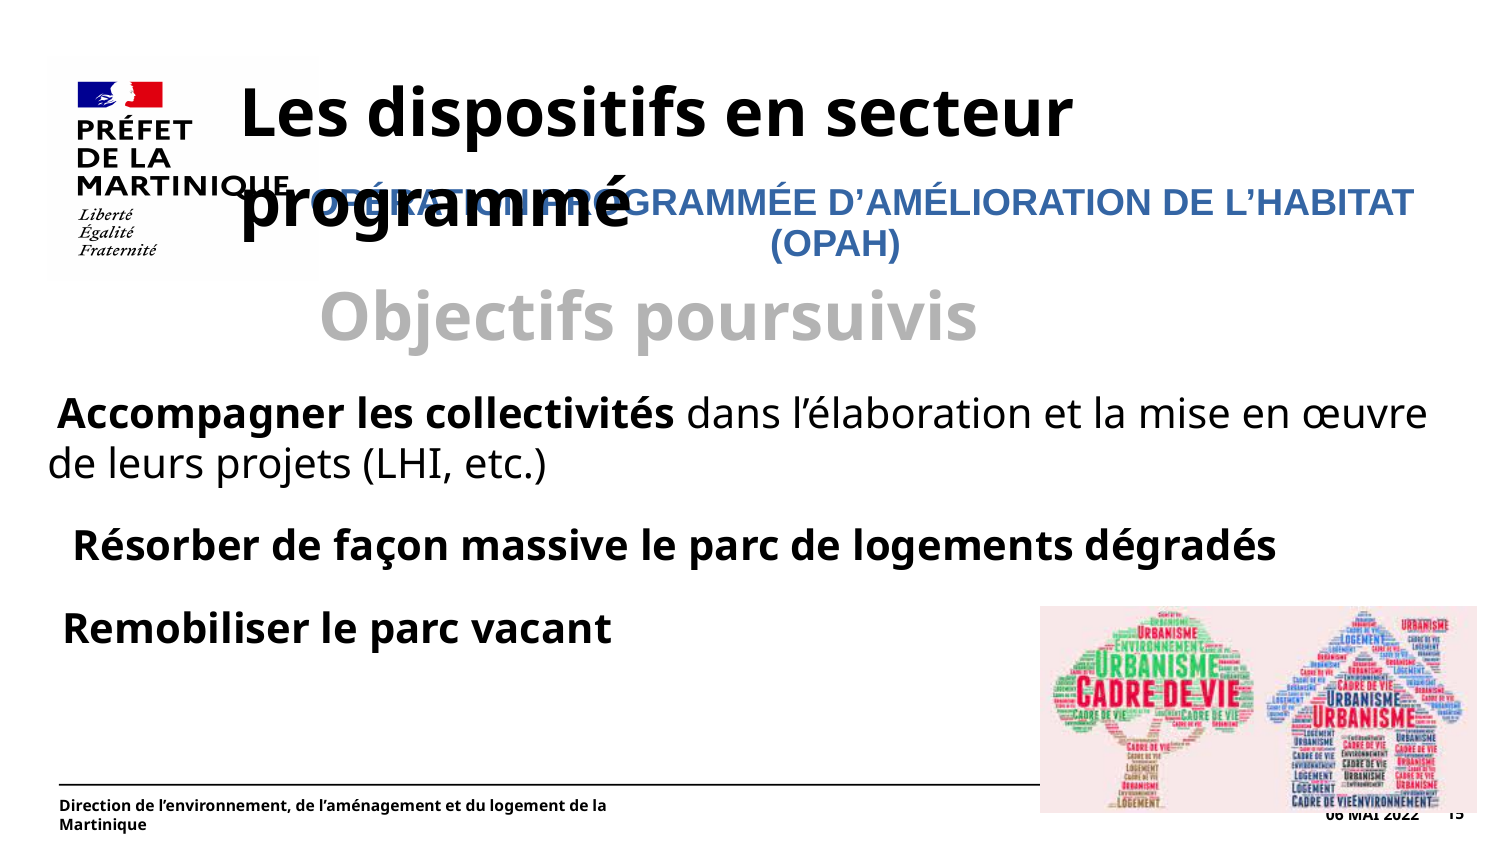

Les dispositifs en secteur programmé
OPÉRATION PROGRAMMÉE D’AMÉLIORATION DE L’HABITAT (OPAH)
# Objectifs poursuivis
 Accompagner les collectivités dans l’élaboration et la mise en œuvre de leurs projets (LHI, etc.)
 Résorber de façon massive le parc de logements dégradés
Remobiliser le parc vacant
	06 MAI 2022
Direction de l’environnement, de l’aménagement et du logement de la Martinique